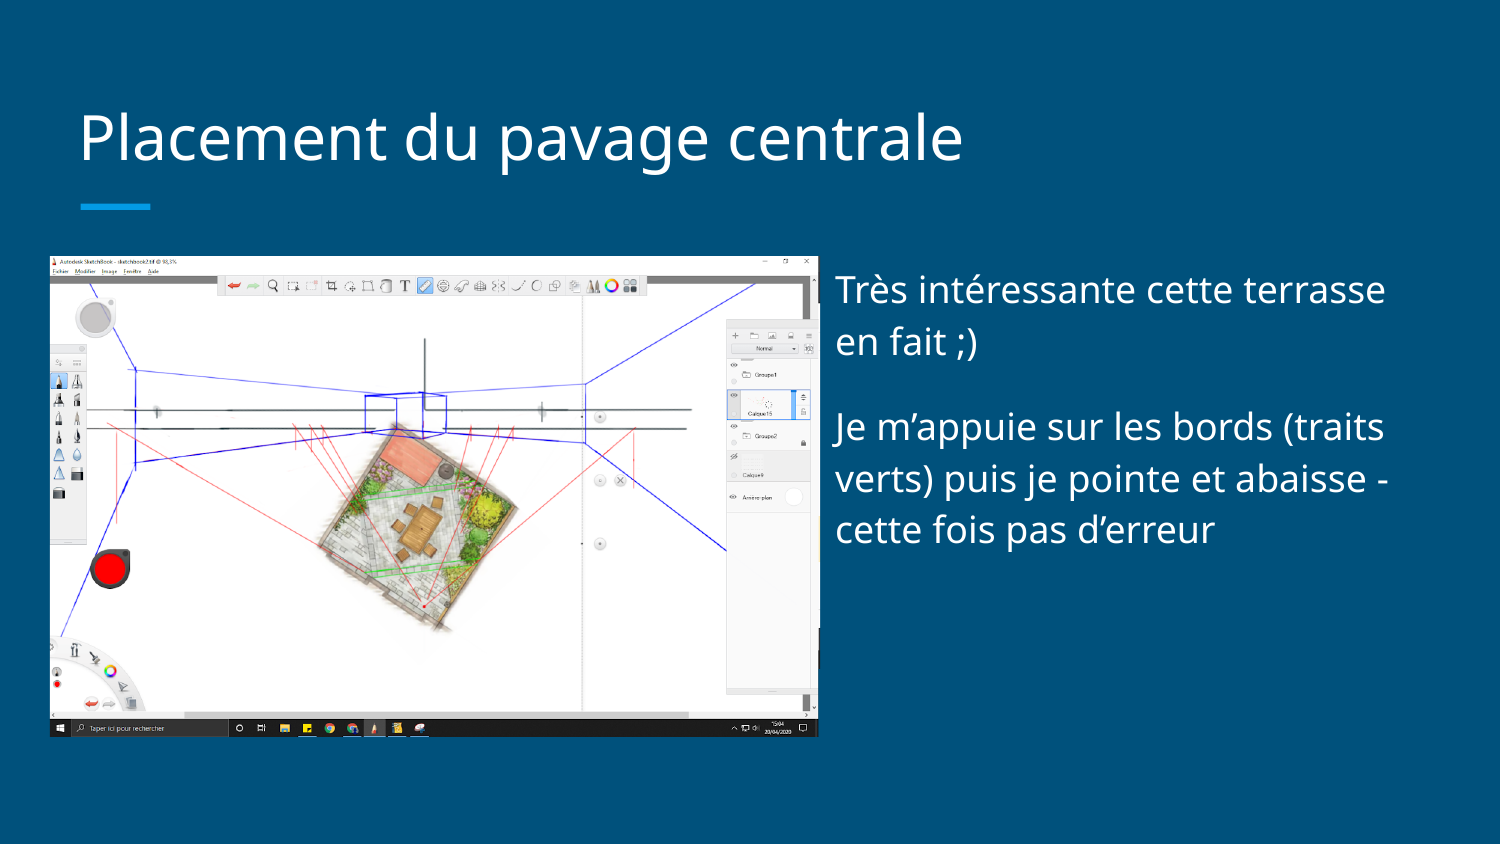

# Placement du pavage centrale
Très intéressante cette terrasse en fait ;)
Je m’appuie sur les bords (traits verts) puis je pointe et abaisse - cette fois pas d’erreur